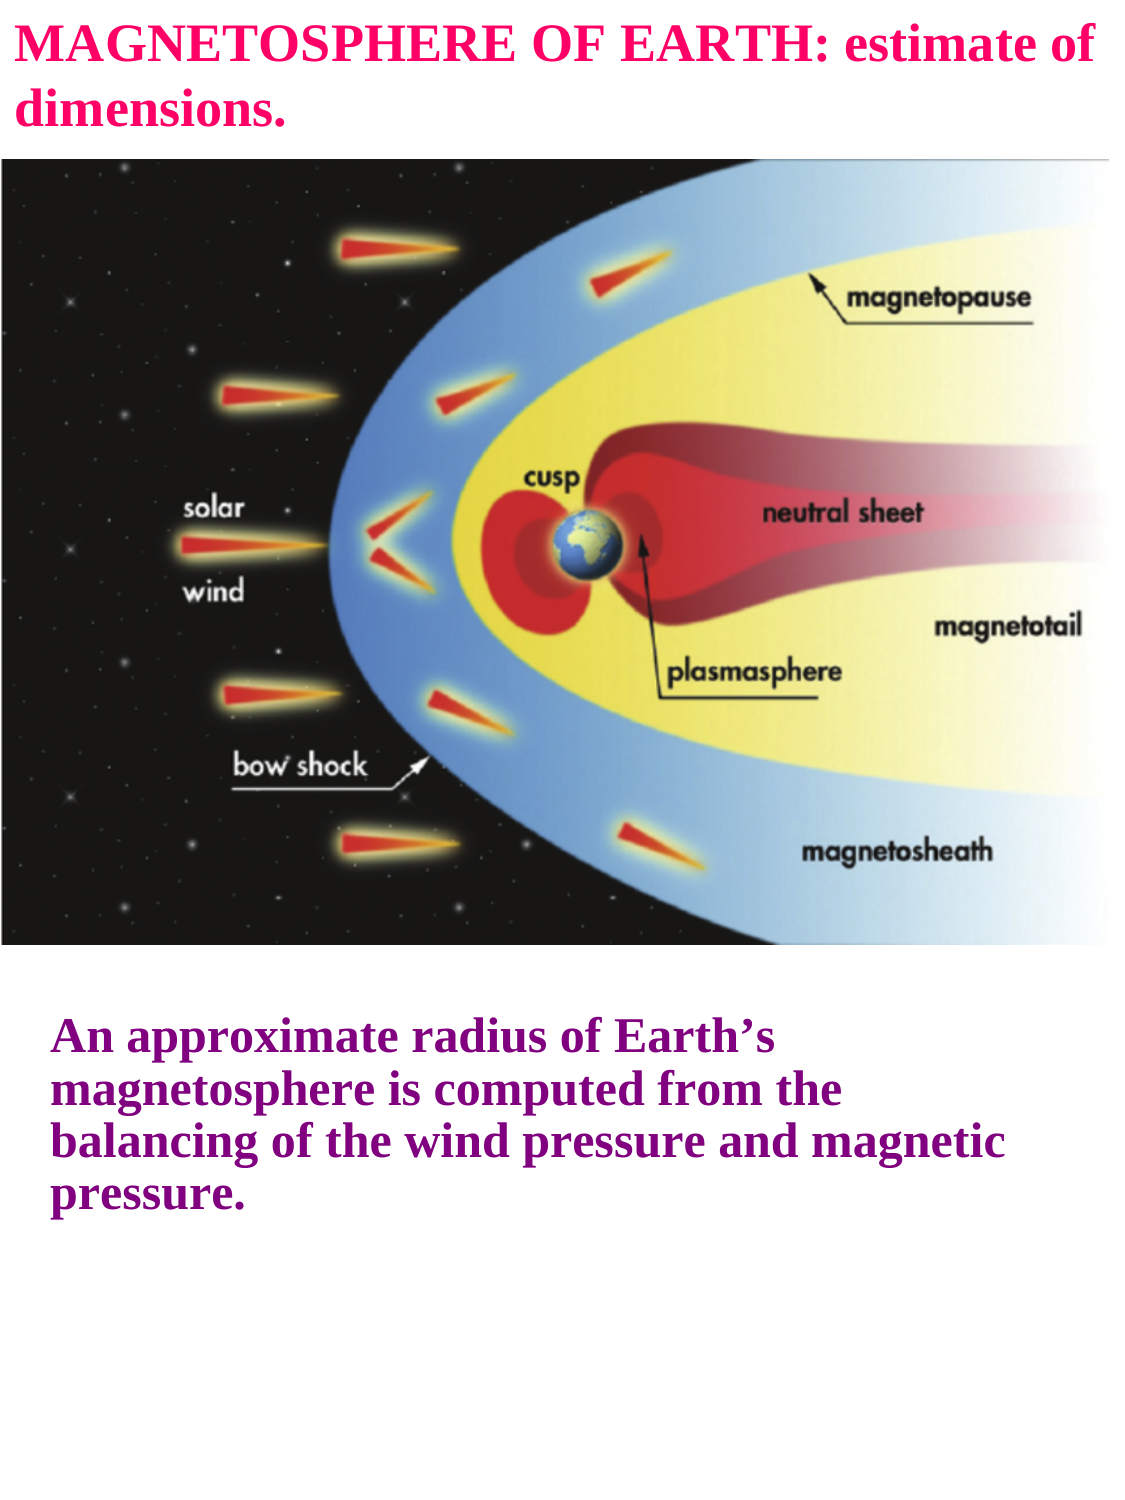

MAGNETOSPHERE OF EARTH: estimate of dimensions.
An approximate radius of Earth’s magnetosphere is computed from the balancing of the wind pressure and magnetic pressure.